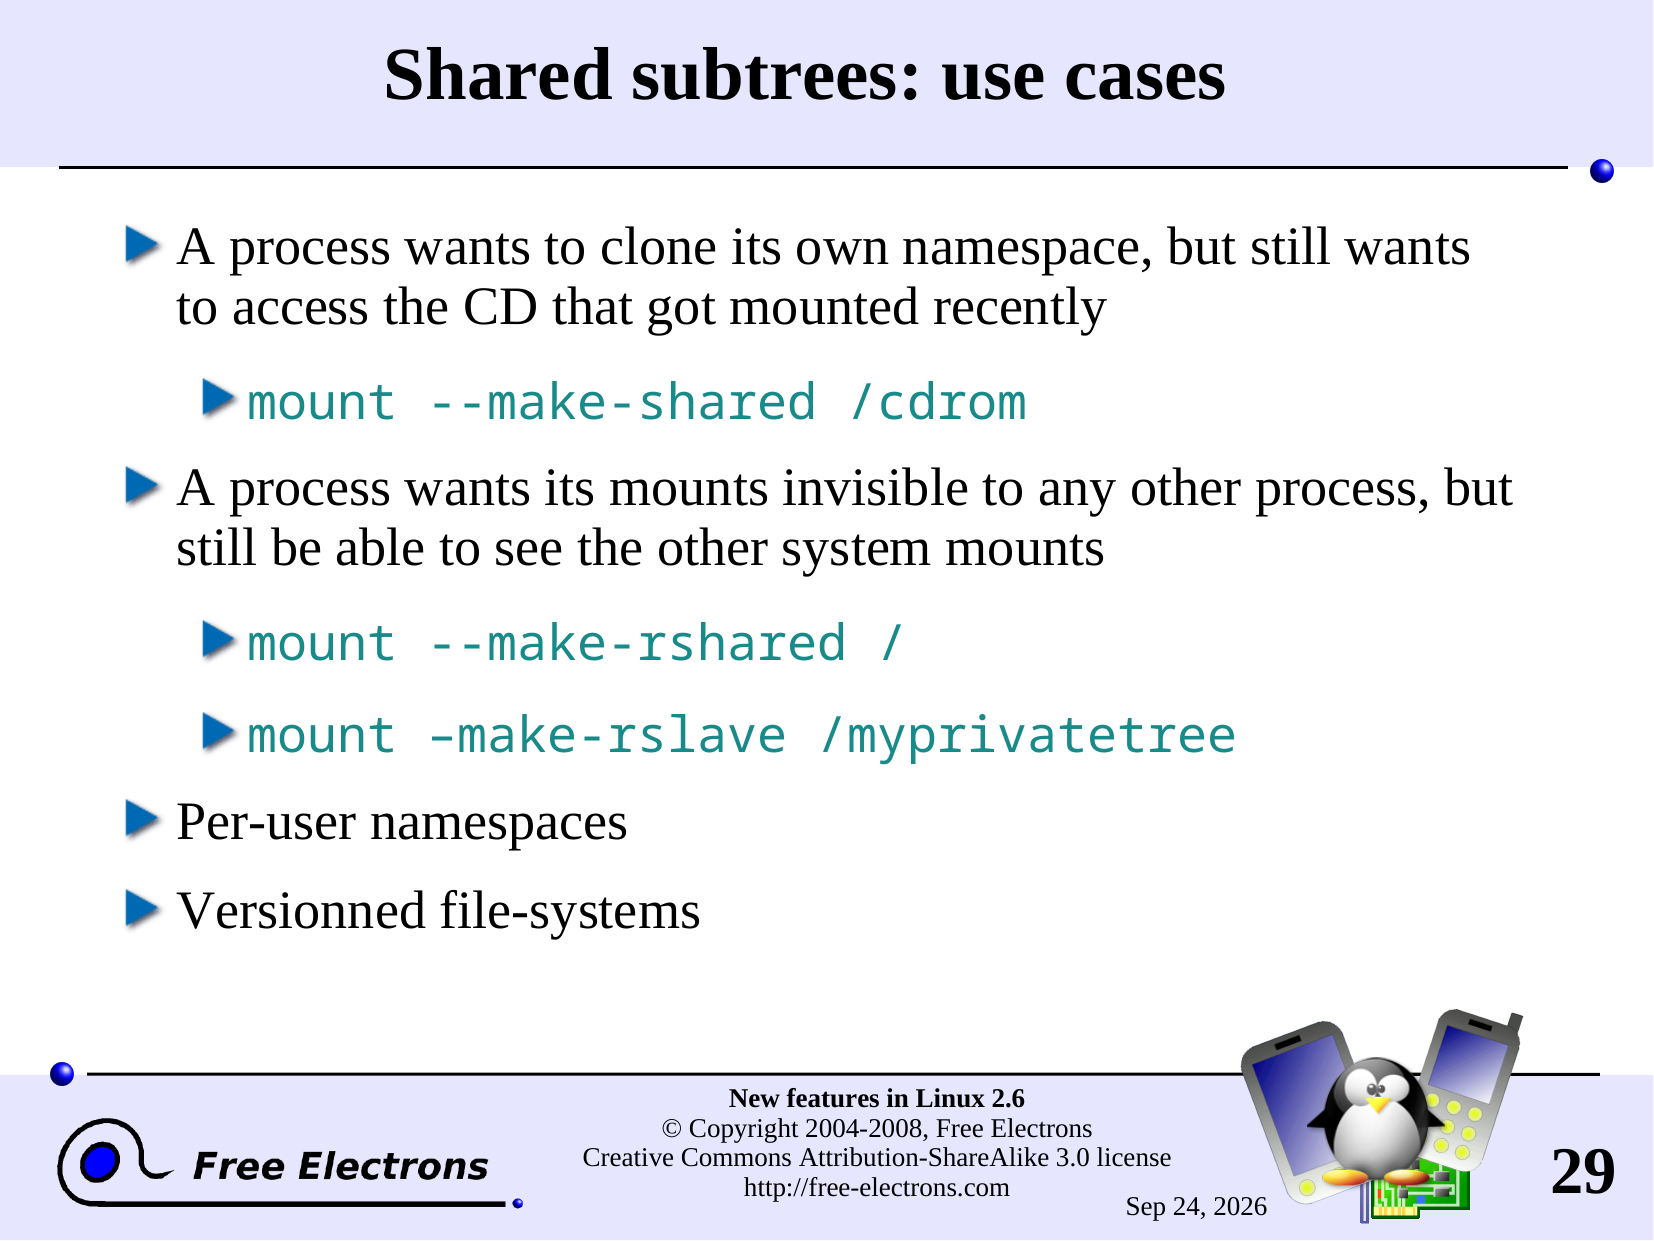

# Shared subtrees: use cases
A process wants to clone its own namespace, but still wants to access the CD that got mounted recently
mount --make-shared /cdrom
A process wants its mounts invisible to any other process, but still be able to see the other system mounts
mount --make-rshared /
mount –make-rslave /myprivatetree
Per-user namespaces
Versionned file-systems